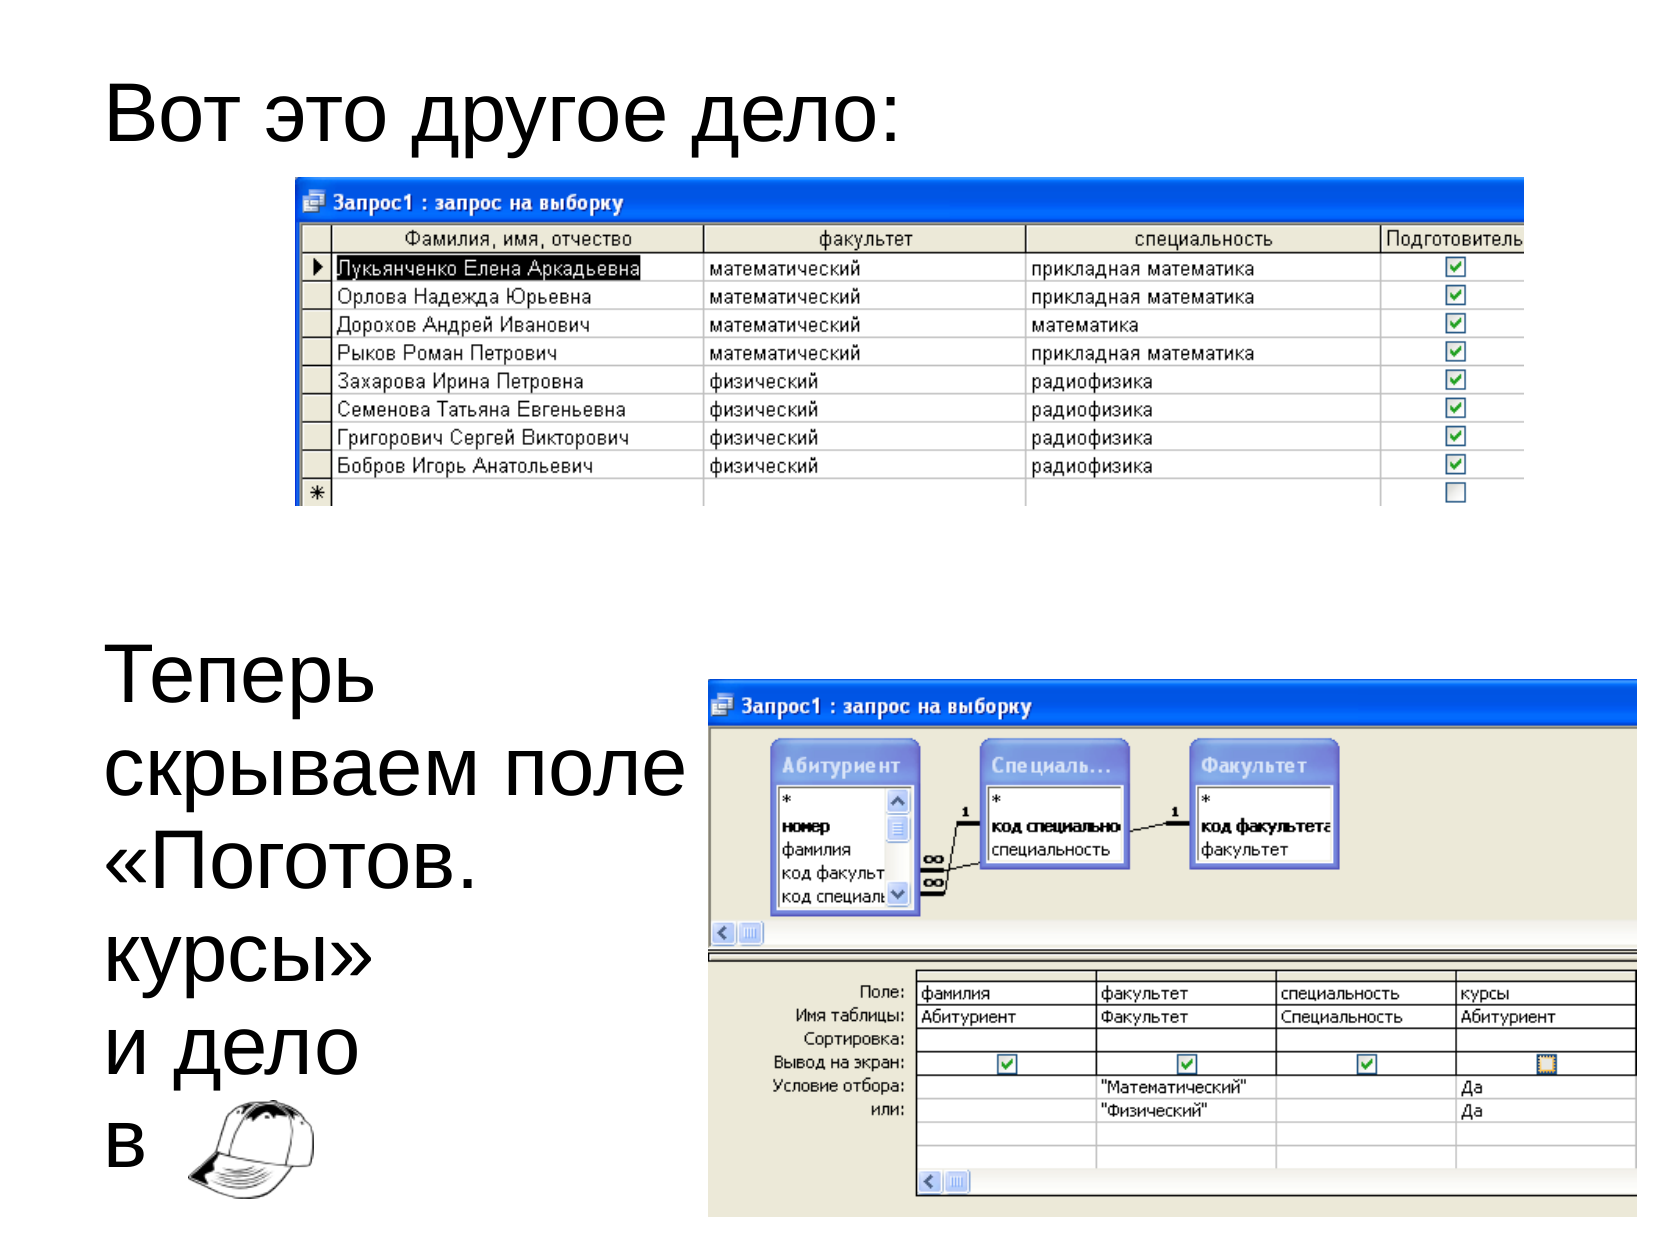

Вот это другое дело:
Теперь
скрываем поле
«Поготов.
курсы»
и дело
в